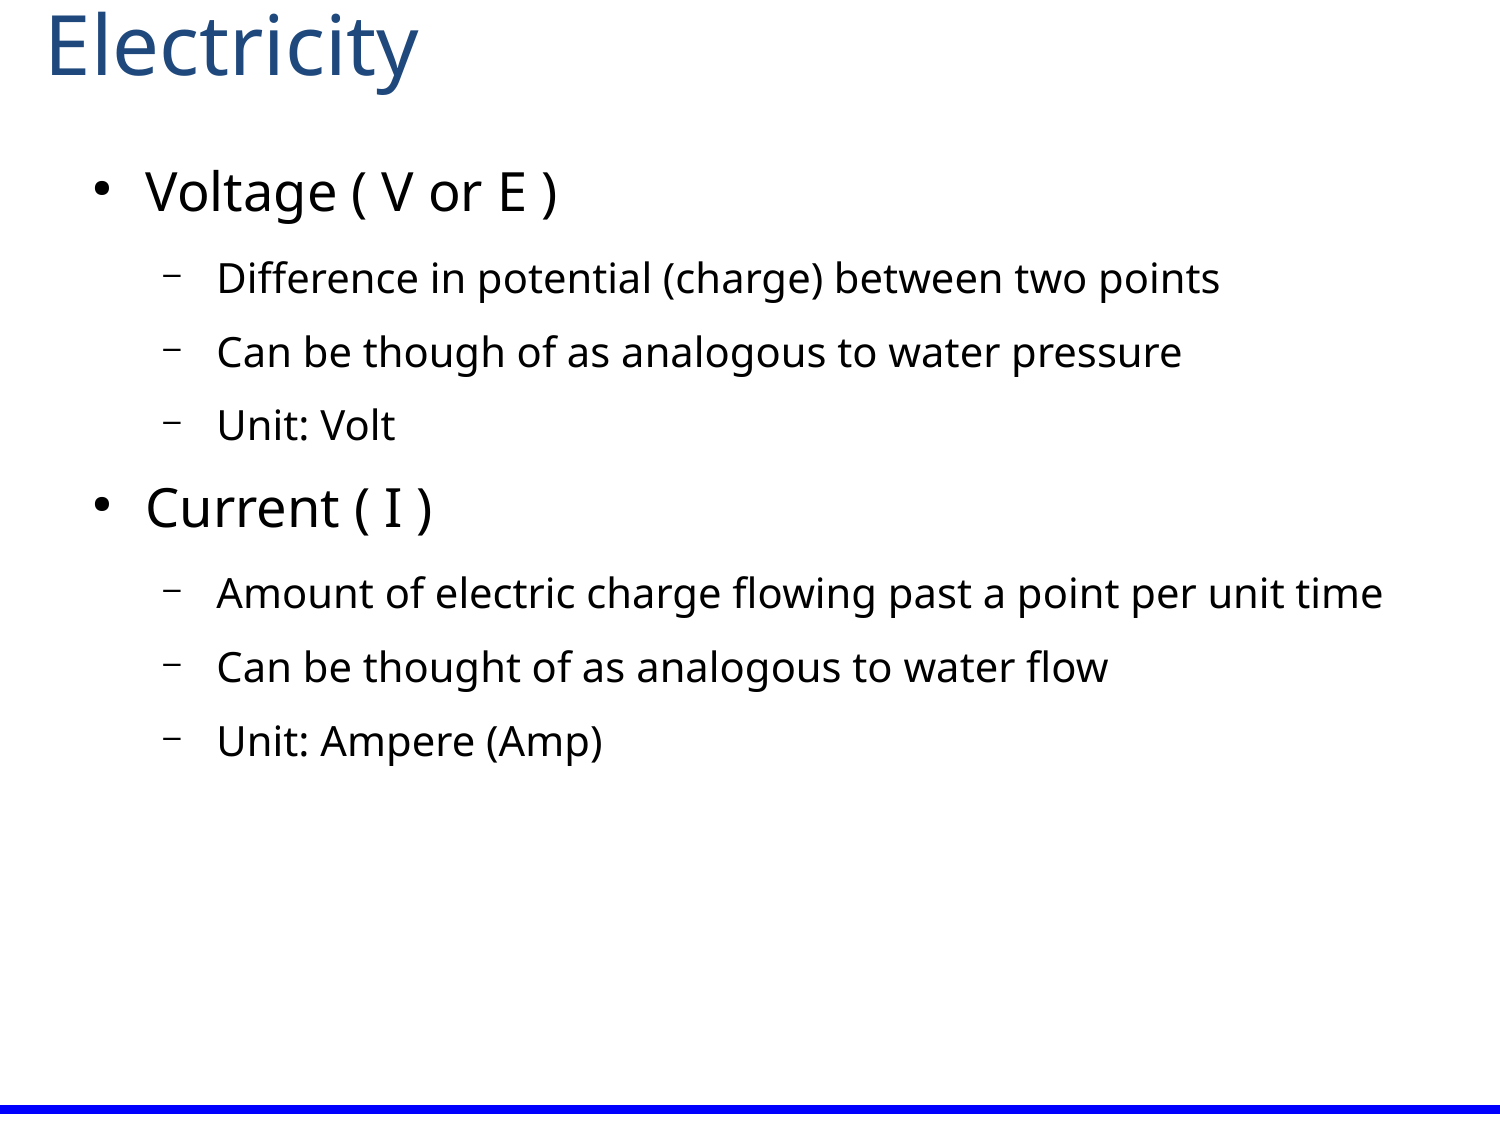

# Electricity
Voltage ( V or E )
Difference in potential (charge) between two points
Can be though of as analogous to water pressure
Unit: Volt
Current ( I )
Amount of electric charge flowing past a point per unit time
Can be thought of as analogous to water flow
Unit: Ampere (Amp)